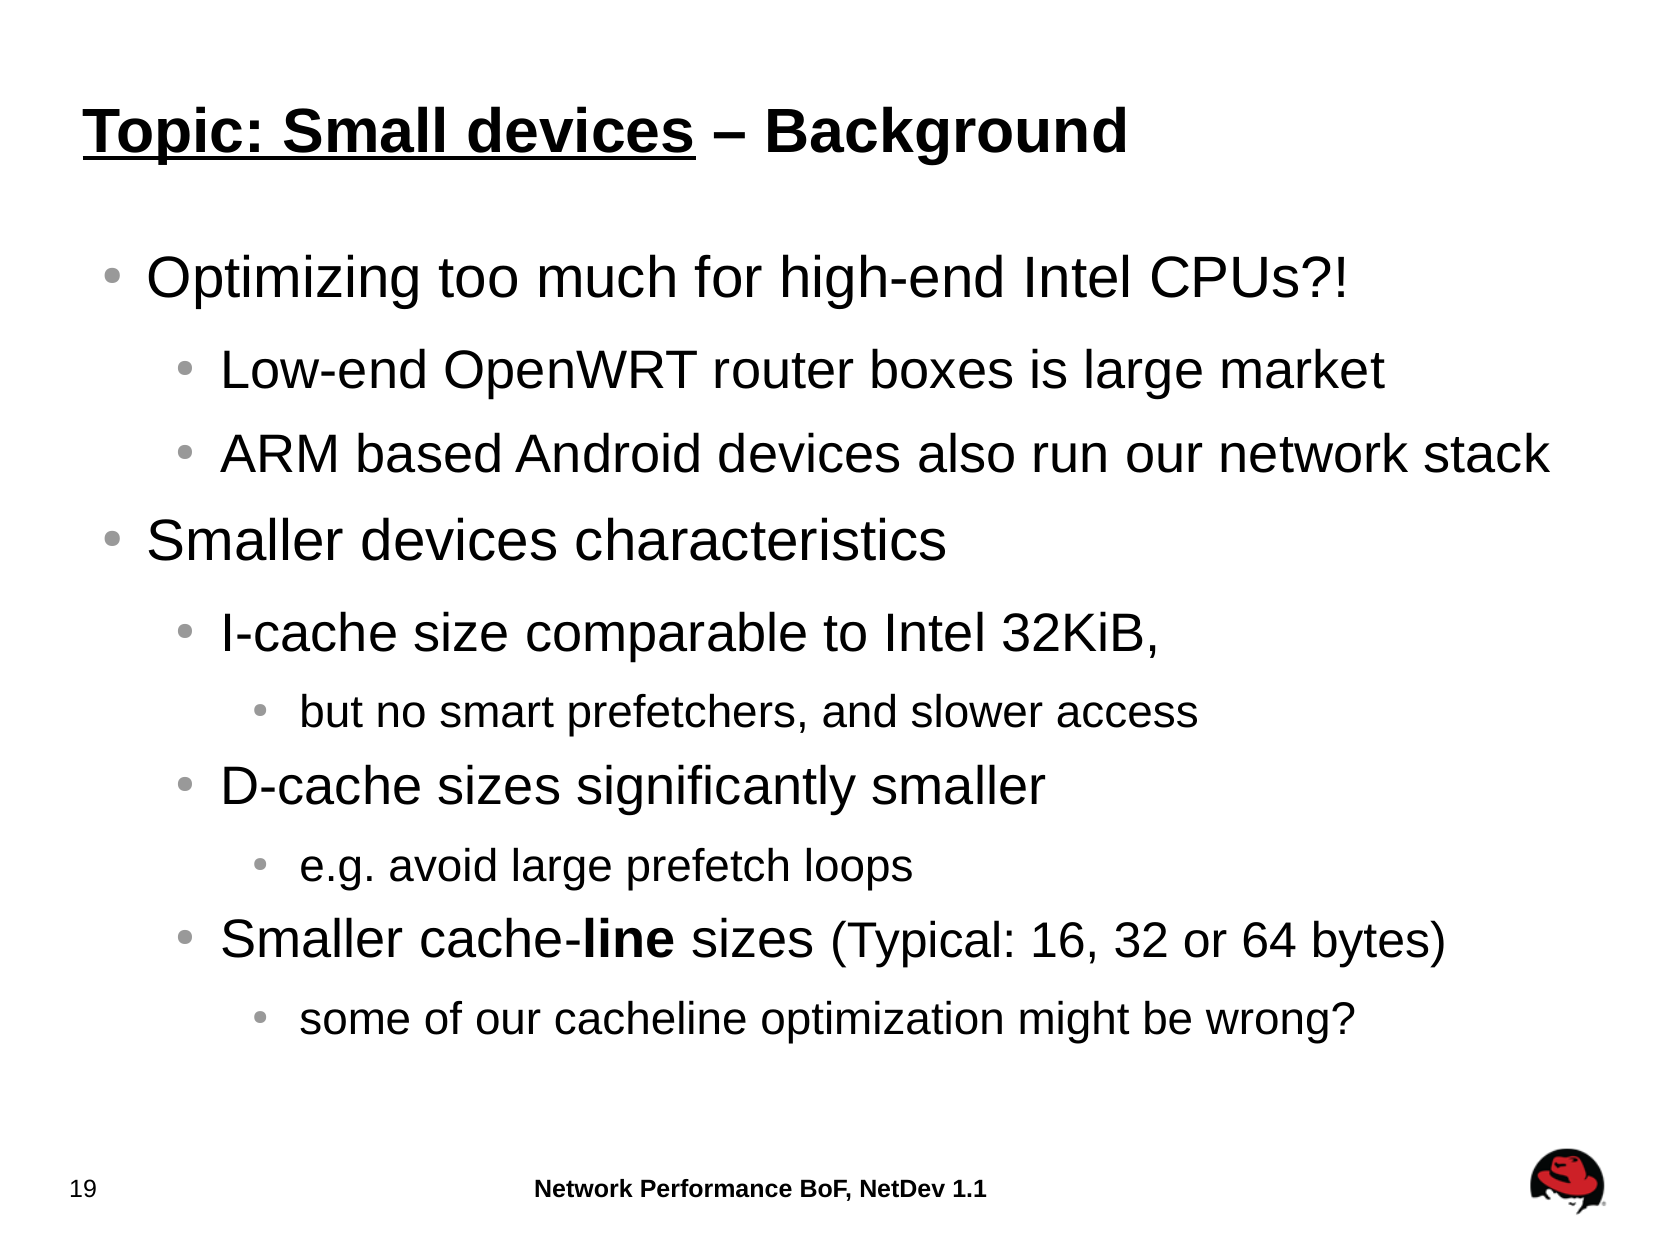

# Topic: Small devices – Background
Optimizing too much for high-end Intel CPUs?!
Low-end OpenWRT router boxes is large market
ARM based Android devices also run our network stack
Smaller devices characteristics
I-cache size comparable to Intel 32KiB,
but no smart prefetchers, and slower access
D-cache sizes significantly smaller
e.g. avoid large prefetch loops
Smaller cache-line sizes (Typical: 16, 32 or 64 bytes)
some of our cacheline optimization might be wrong?